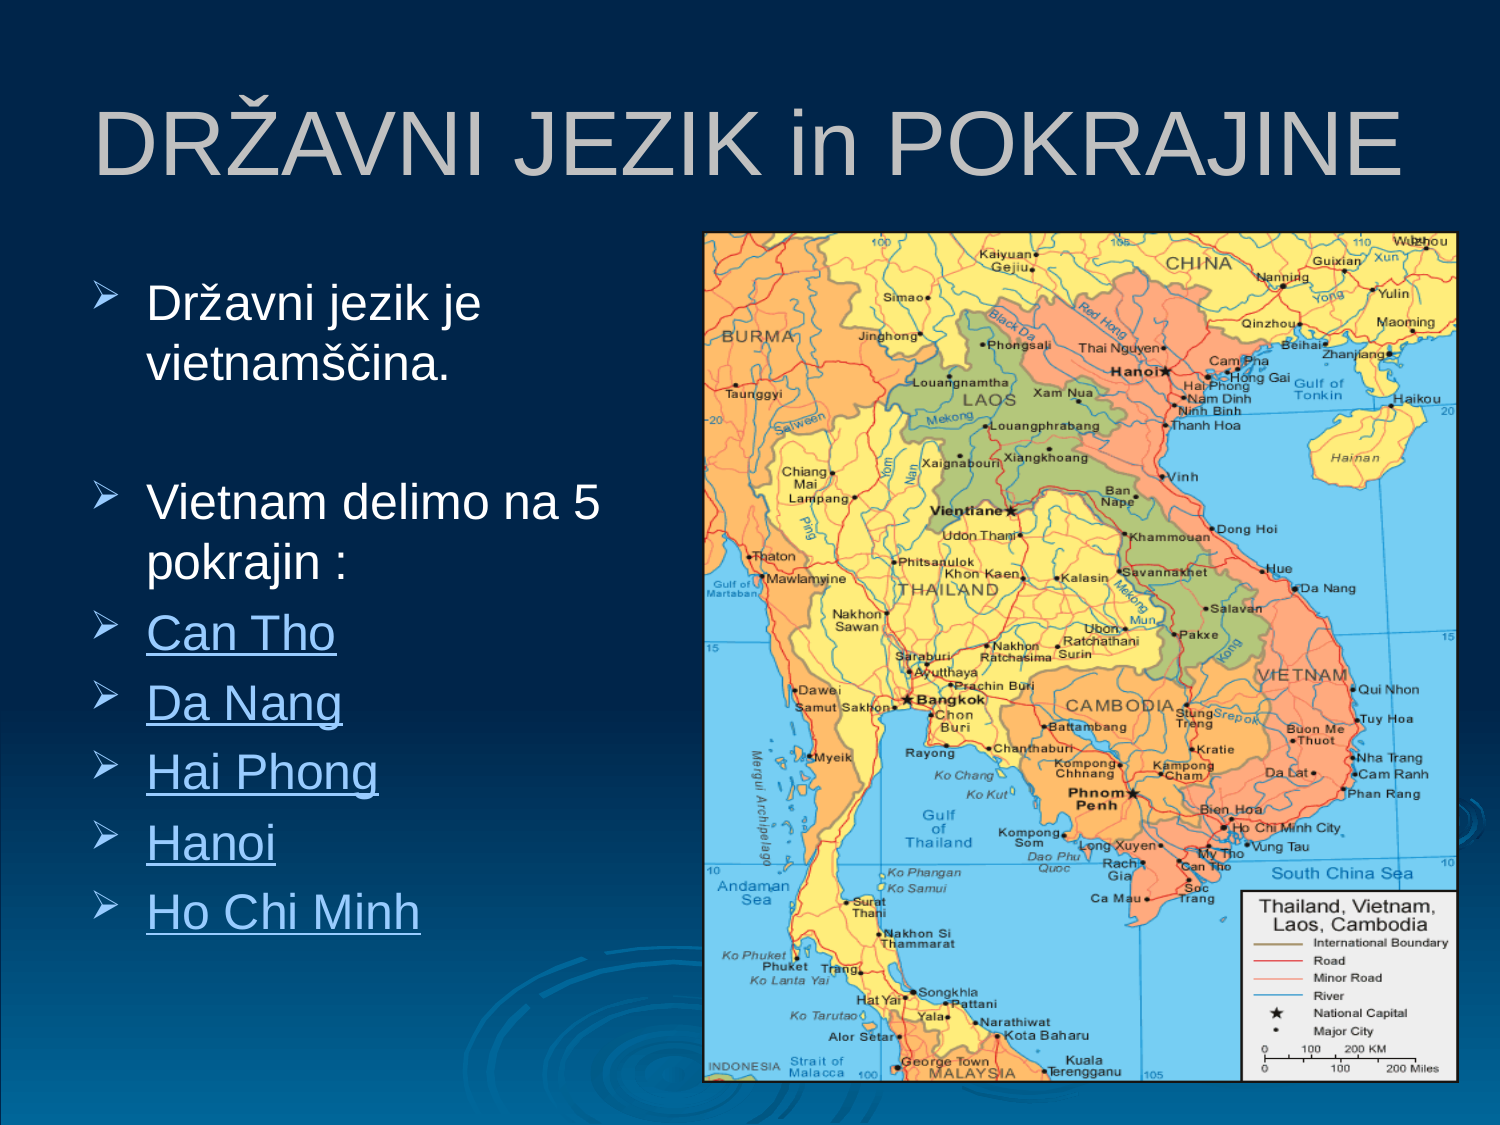

# DRŽAVNI JEZIK in POKRAJINE
Državni jezik je vietnamščina.
Vietnam delimo na 5 pokrajin :
Can Tho
Da Nang
Hai Phong
Hanoi
Ho Chi Minh